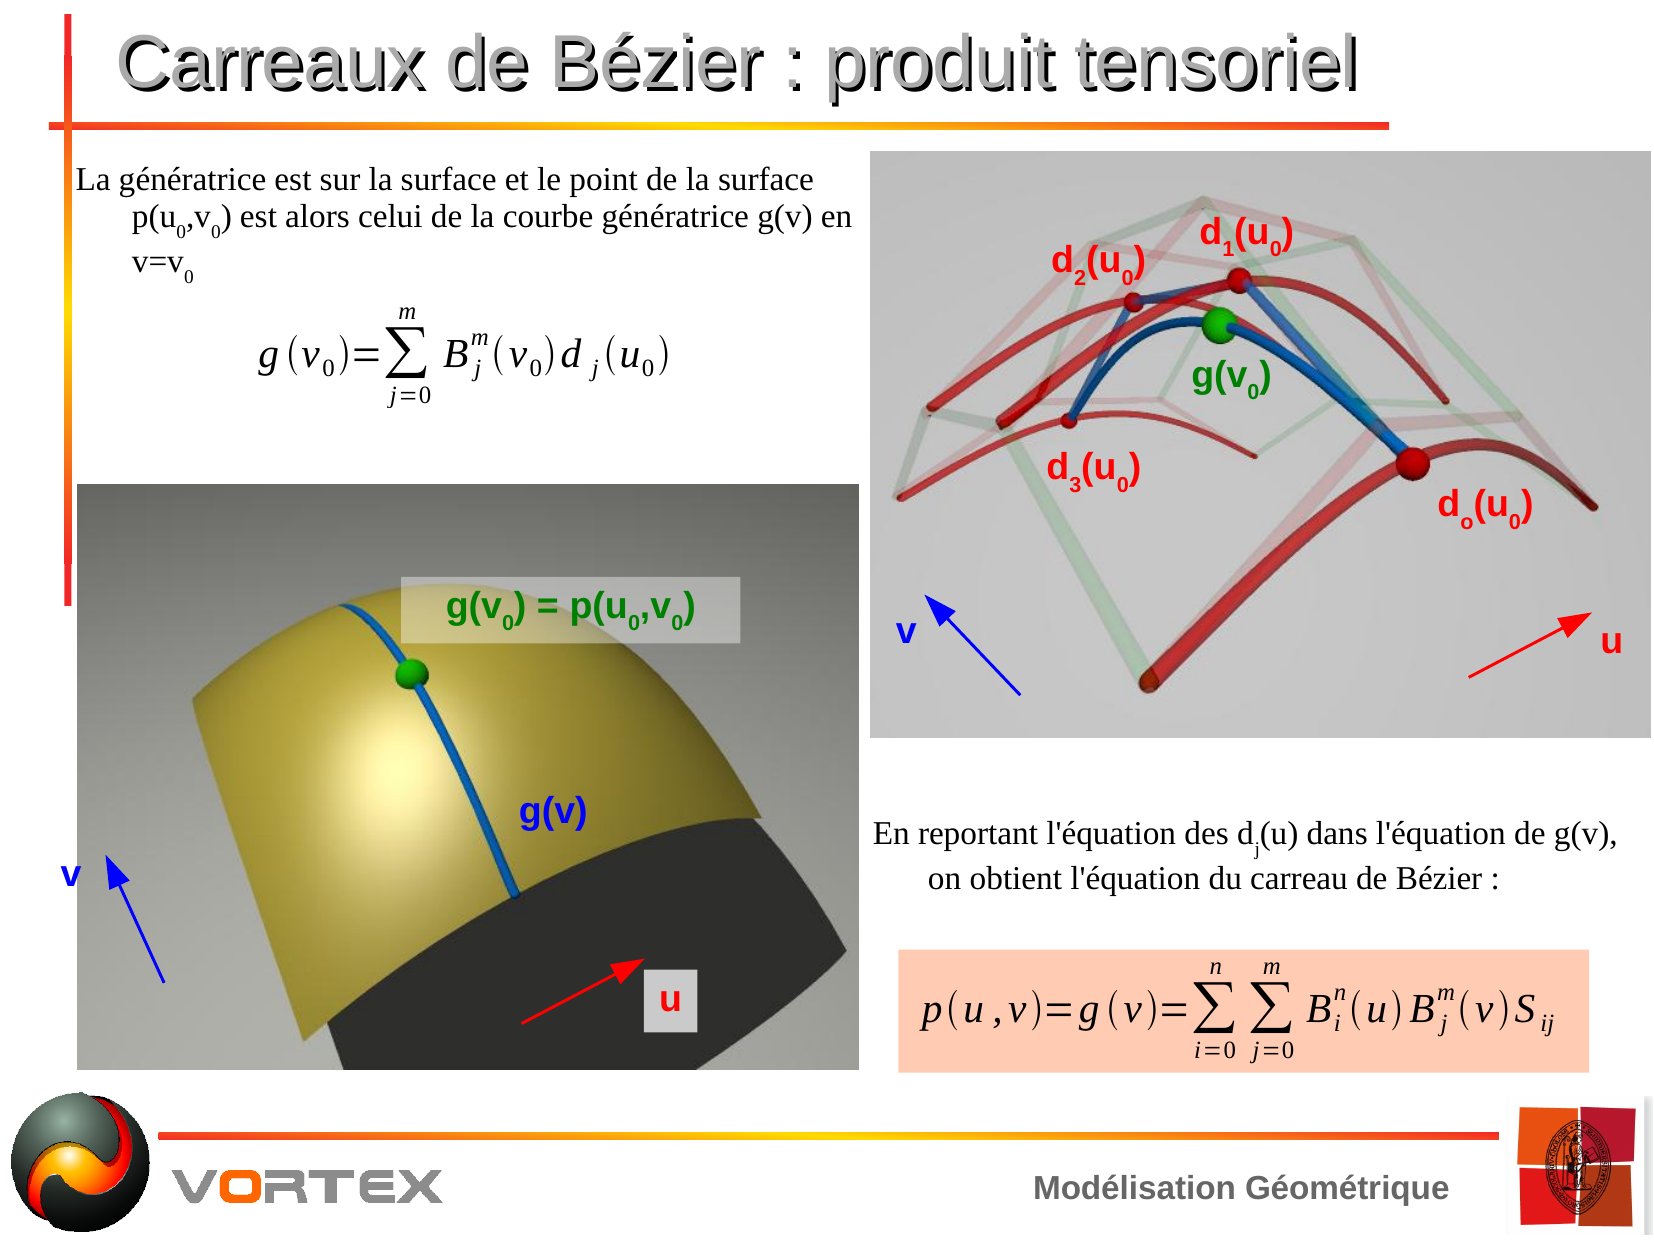

# Carreaux de Bézier : produit tensoriel
d1(u0)
d2(u0)
g(v0)
d3(u0)
do(u0)
v
u
La génératrice est sur la surface et le point de la surface p(u0,v0) est alors celui de la courbe génératrice g(v) en v=v0
En reportant l'équation des dj(u) dans l'équation de g(v), on obtient l'équation du carreau de Bézier :
g(v0) = p(u0,v0)
g(v)
v
u